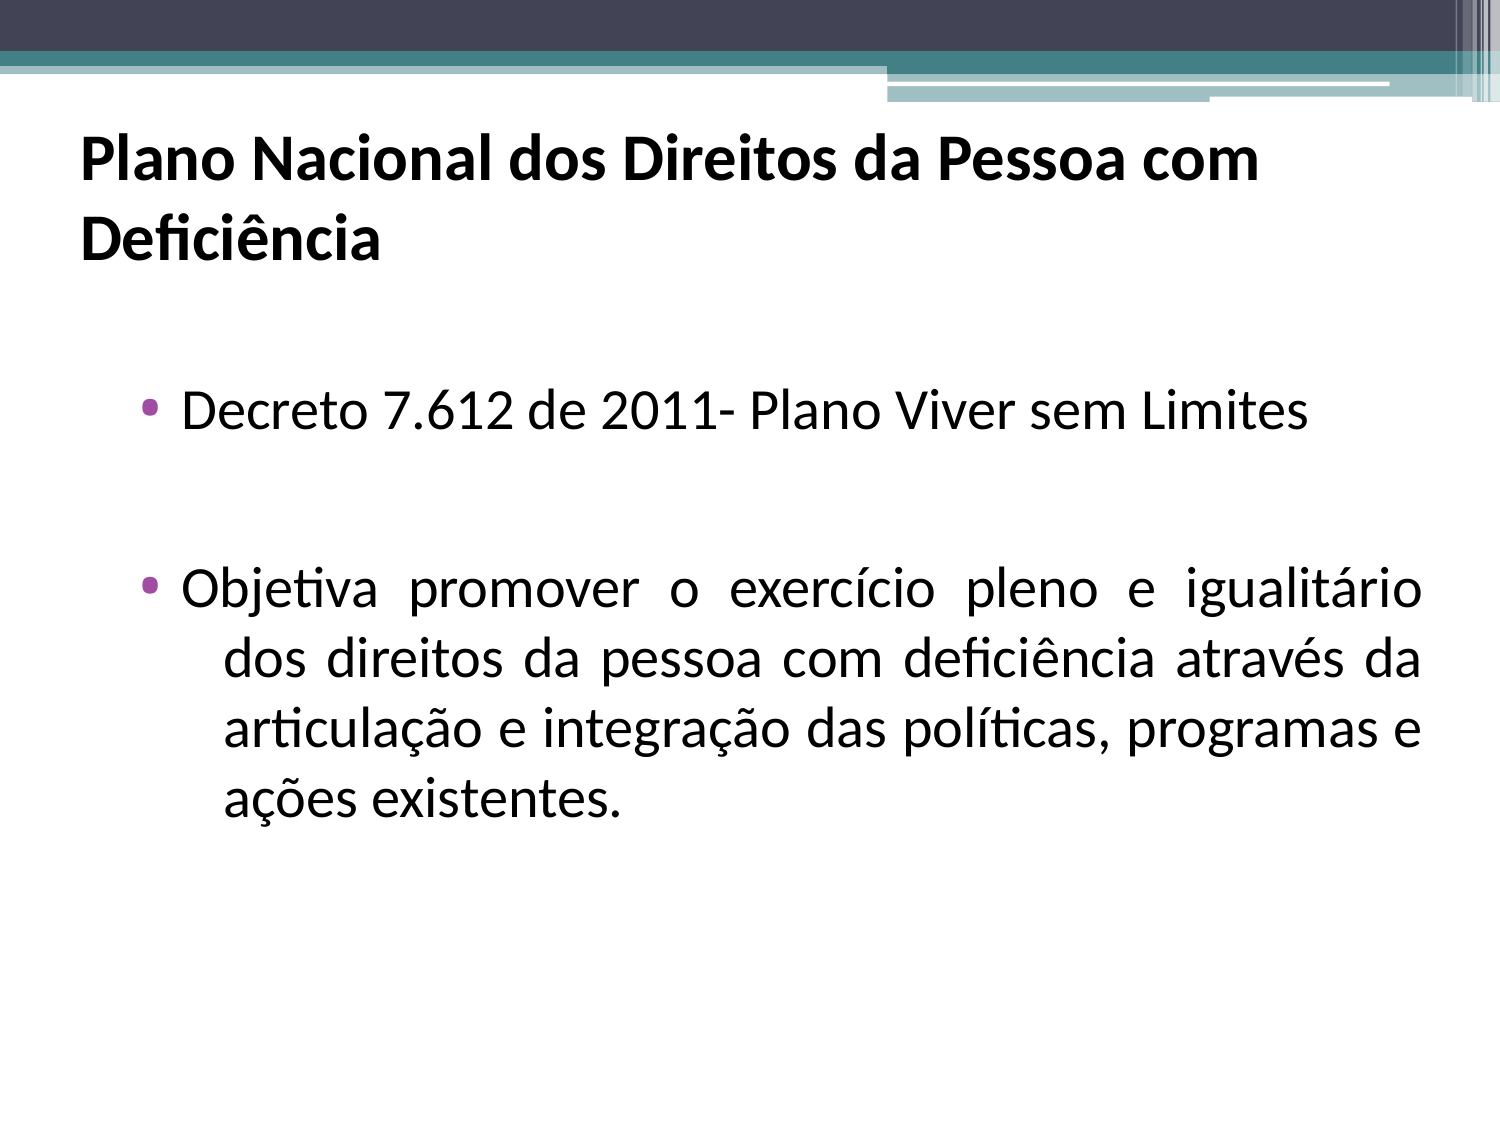

# Plano Nacional dos Direitos da Pessoa com Deficiência
Decreto 7.612 de 2011- Plano Viver sem Limites
Objetiva promover o exercício pleno e igualitário dos direitos da pessoa com deficiência através da articulação e integração das políticas, programas e ações existentes.